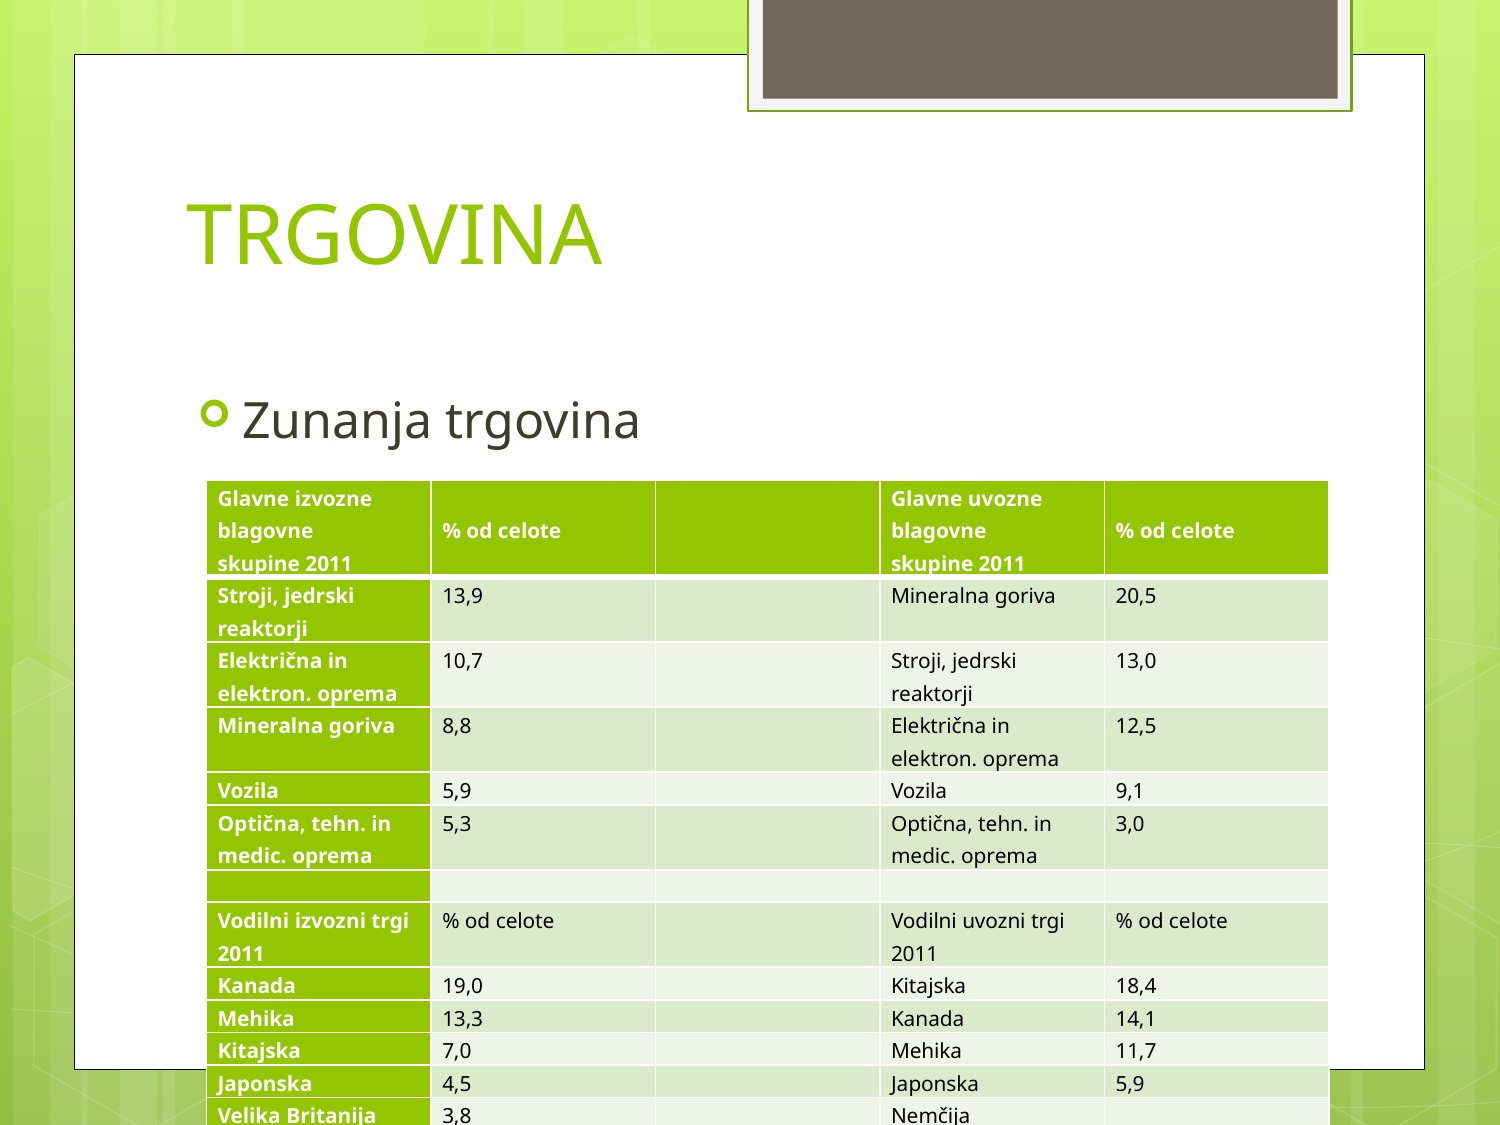

# TRGOVINA
Zunanja trgovina
| Glavne izvozne blagovne skupine 2011 | % od celote | | Glavne uvozne blagovne skupine 2011 | % od celote |
| --- | --- | --- | --- | --- |
| Stroji, jedrski reaktorji | 13,9 | | Mineralna goriva | 20,5 |
| Električna in elektron. oprema | 10,7 | | Stroji, jedrski reaktorji | 13,0 |
| Mineralna goriva | 8,8 | | Električna in elektron. oprema | 12,5 |
| Vozila | 5,9 | | Vozila | 9,1 |
| Optična, tehn. in medic. oprema | 5,3 | | Optična, tehn. in medic. oprema | 3,0 |
| | | | | |
| Vodilni izvozni trgi 2011 | % od celote | | Vodilni uvozni trgi 2011 | % od celote |
| Kanada | 19,0 | | Kitajska | 18,4 |
| Mehika | 13,3 | | Kanada | 14,1 |
| Kitajska | 7,0 | | Mehika | 11,7 |
| Japonska | 4,5 | | Japonska | 5,9 |
| Velika Britanija | 3,8 | | Nemčija | |